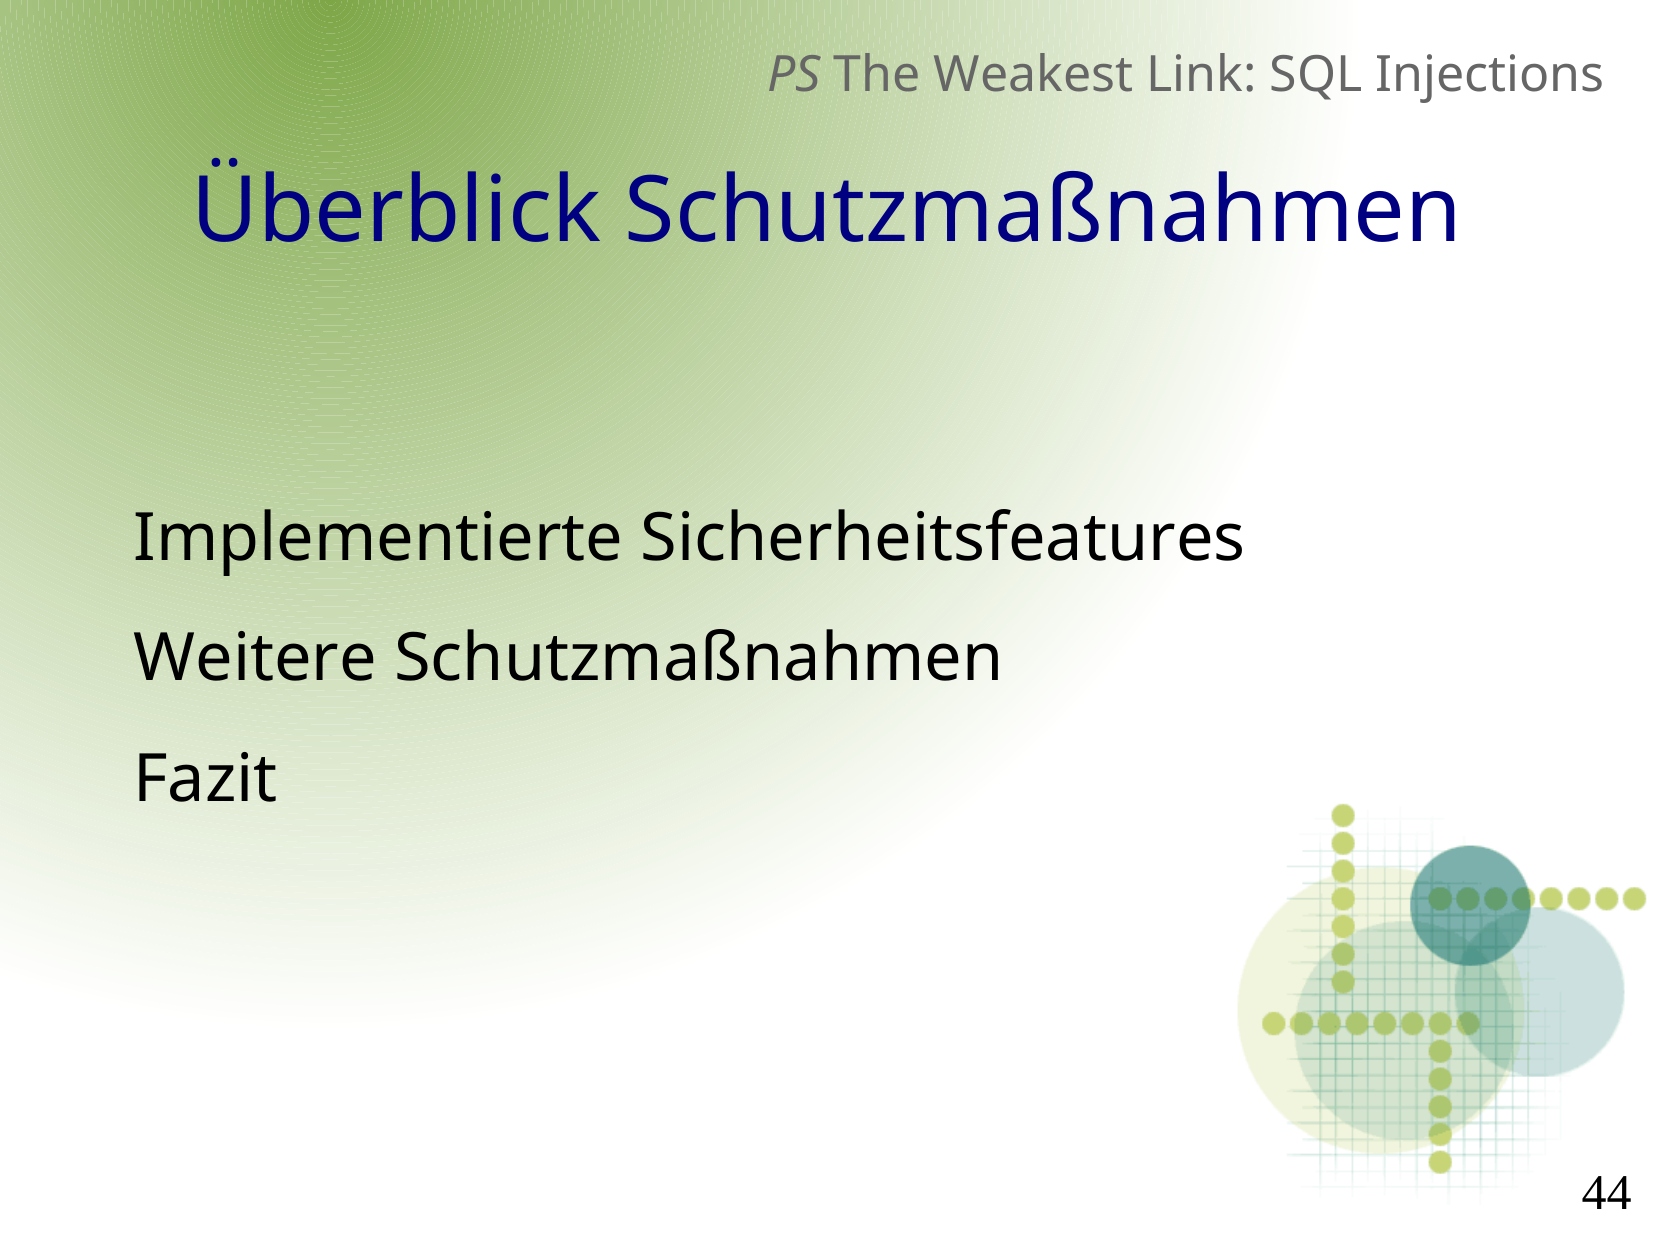

# Überblick Schutzmaßnahmen
Implementierte Sicherheitsfeatures
Weitere Schutzmaßnahmen
Fazit